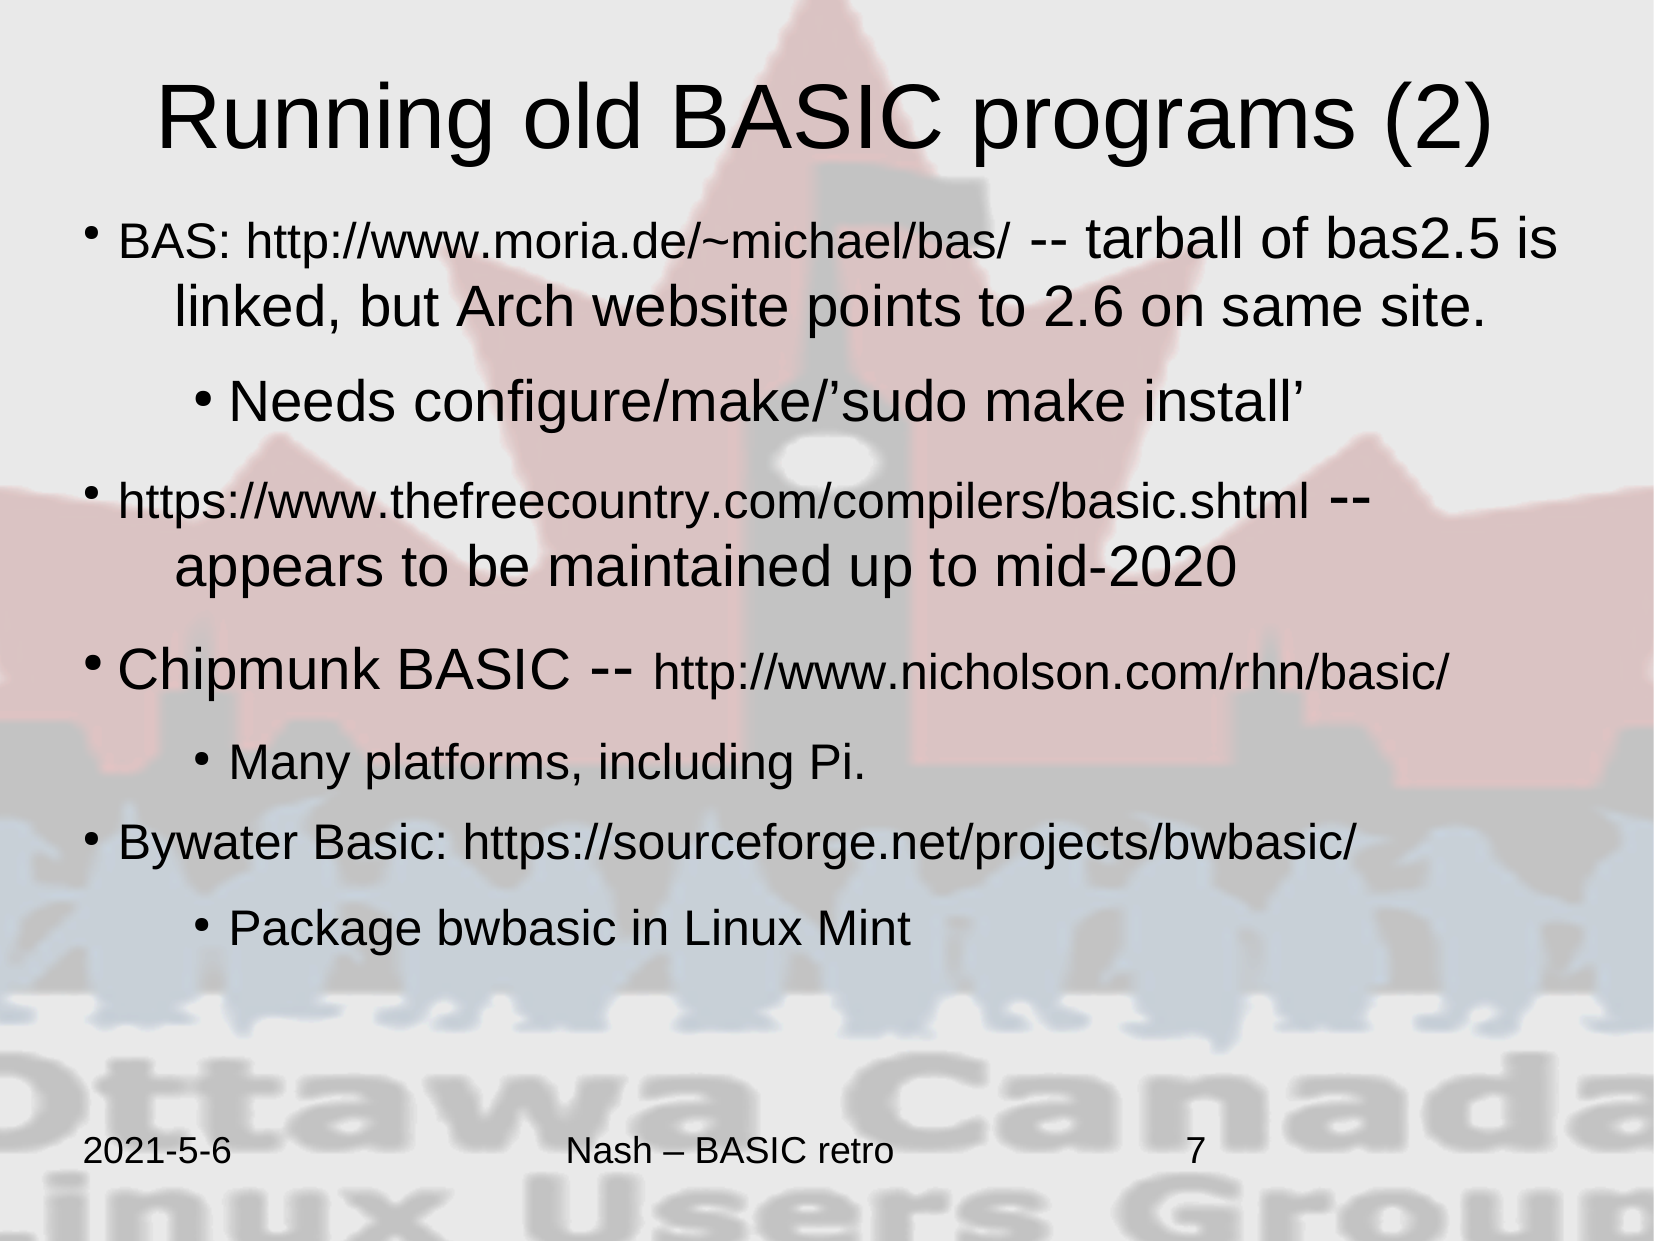

# Running old BASIC programs (2)
BAS: http://www.moria.de/~michael/bas/ -- tarball of bas2.5 is linked, but Arch website points to 2.6 on same site.
Needs configure/make/’sudo make install’
https://www.thefreecountry.com/compilers/basic.shtml -- appears to be maintained up to mid-2020
Chipmunk BASIC -- http://www.nicholson.com/rhn/basic/
Many platforms, including Pi.
Bywater Basic: https://sourceforge.net/projects/bwbasic/
Package bwbasic in Linux Mint
7